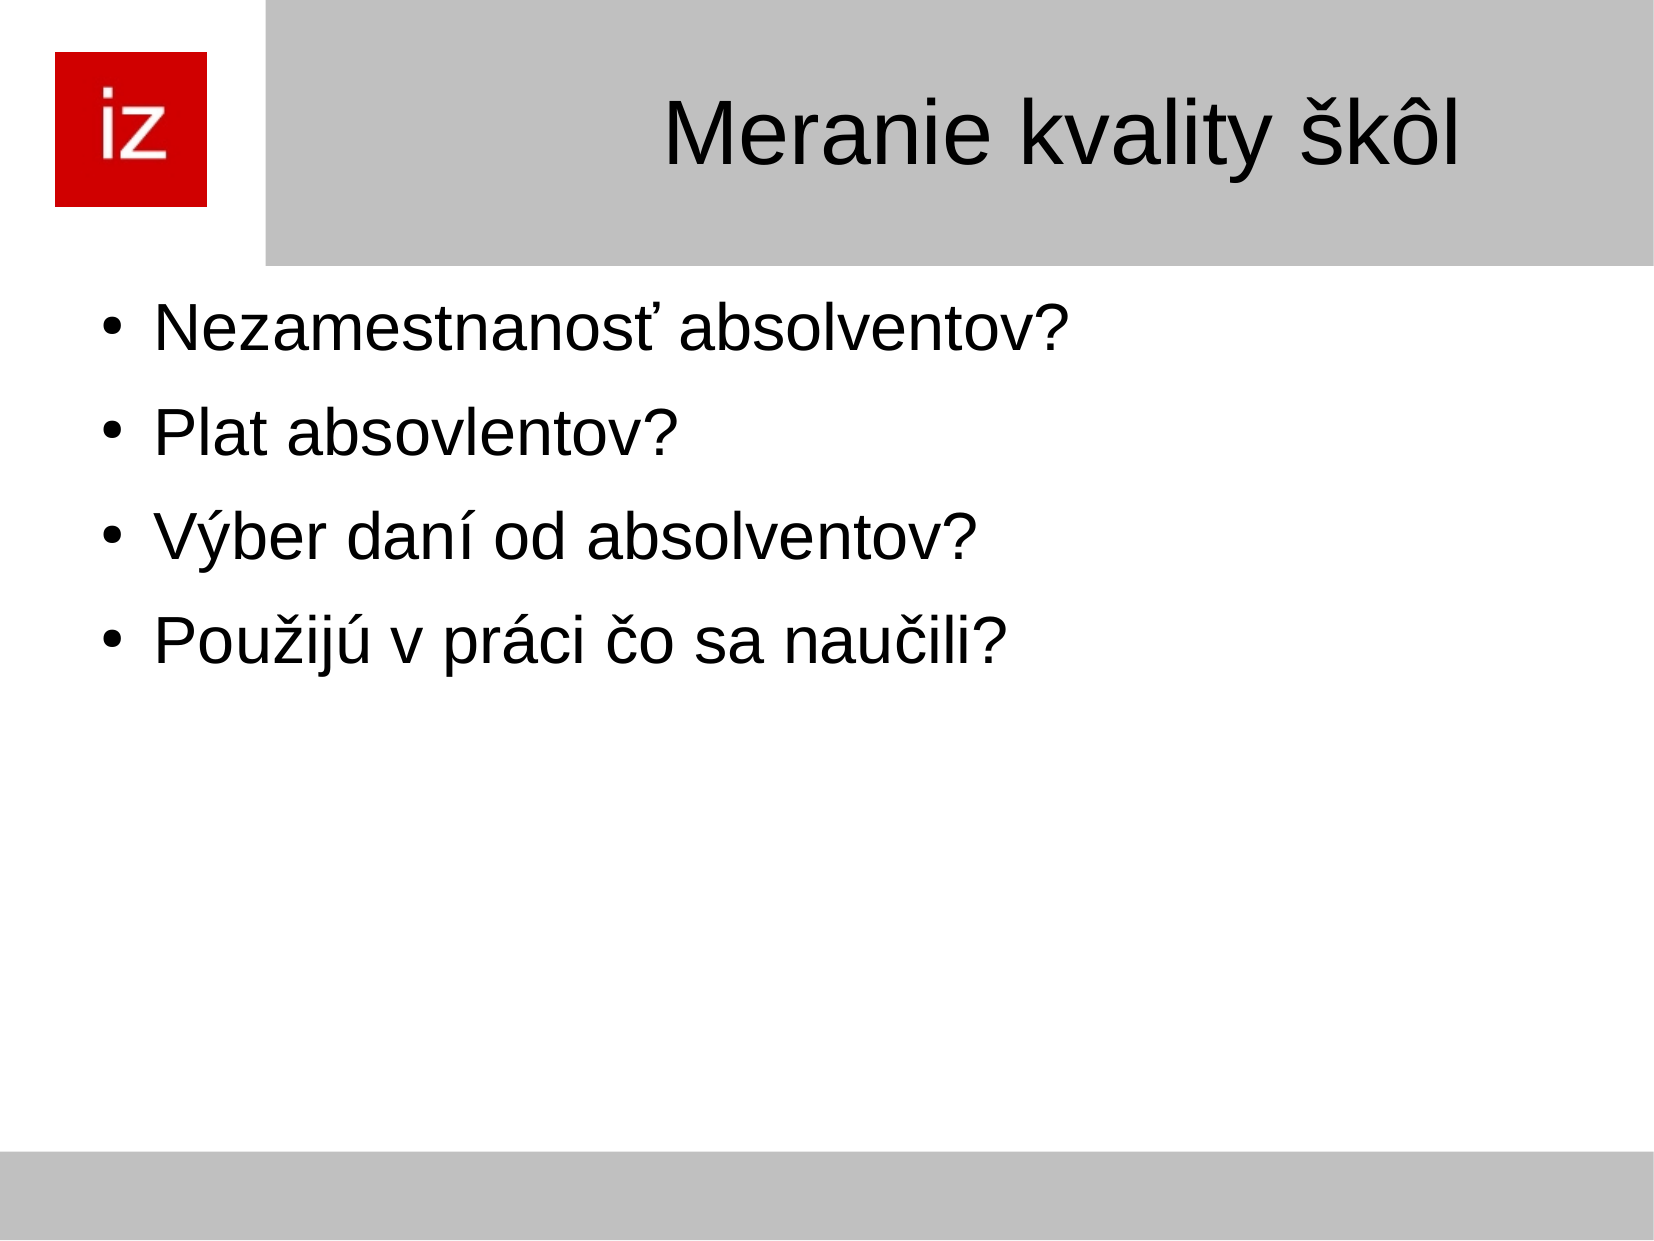

# Meranie kvality škôl
Nezamestnanosť absolventov?
Plat absovlentov?
Výber daní od absolventov?
Použijú v práci čo sa naučili?